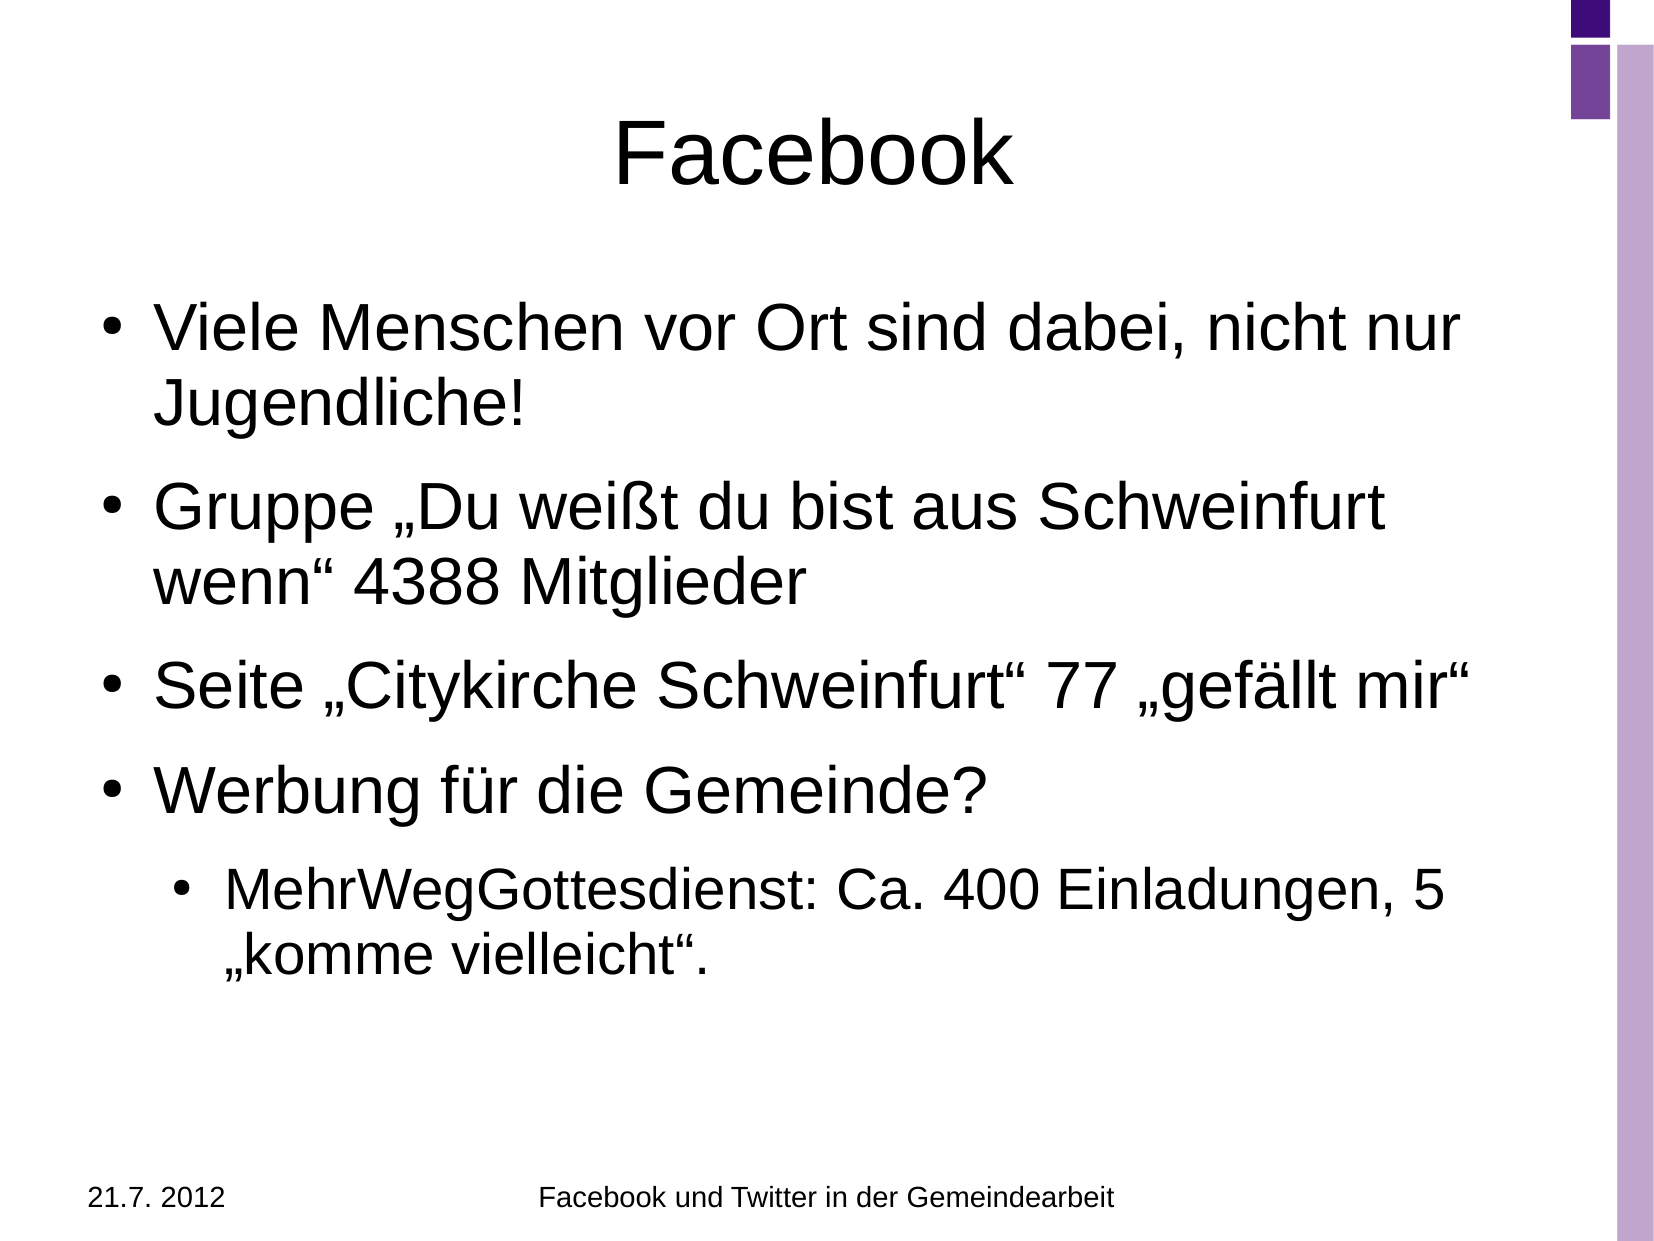

# Facebook
Viele Menschen vor Ort sind dabei, nicht nur Jugendliche!
Gruppe „Du weißt du bist aus Schweinfurt wenn“ 4388 Mitglieder
Seite „Citykirche Schweinfurt“ 77 „gefällt mir“
Werbung für die Gemeinde?
MehrWegGottesdienst: Ca. 400 Einladungen, 5 „komme vielleicht“.